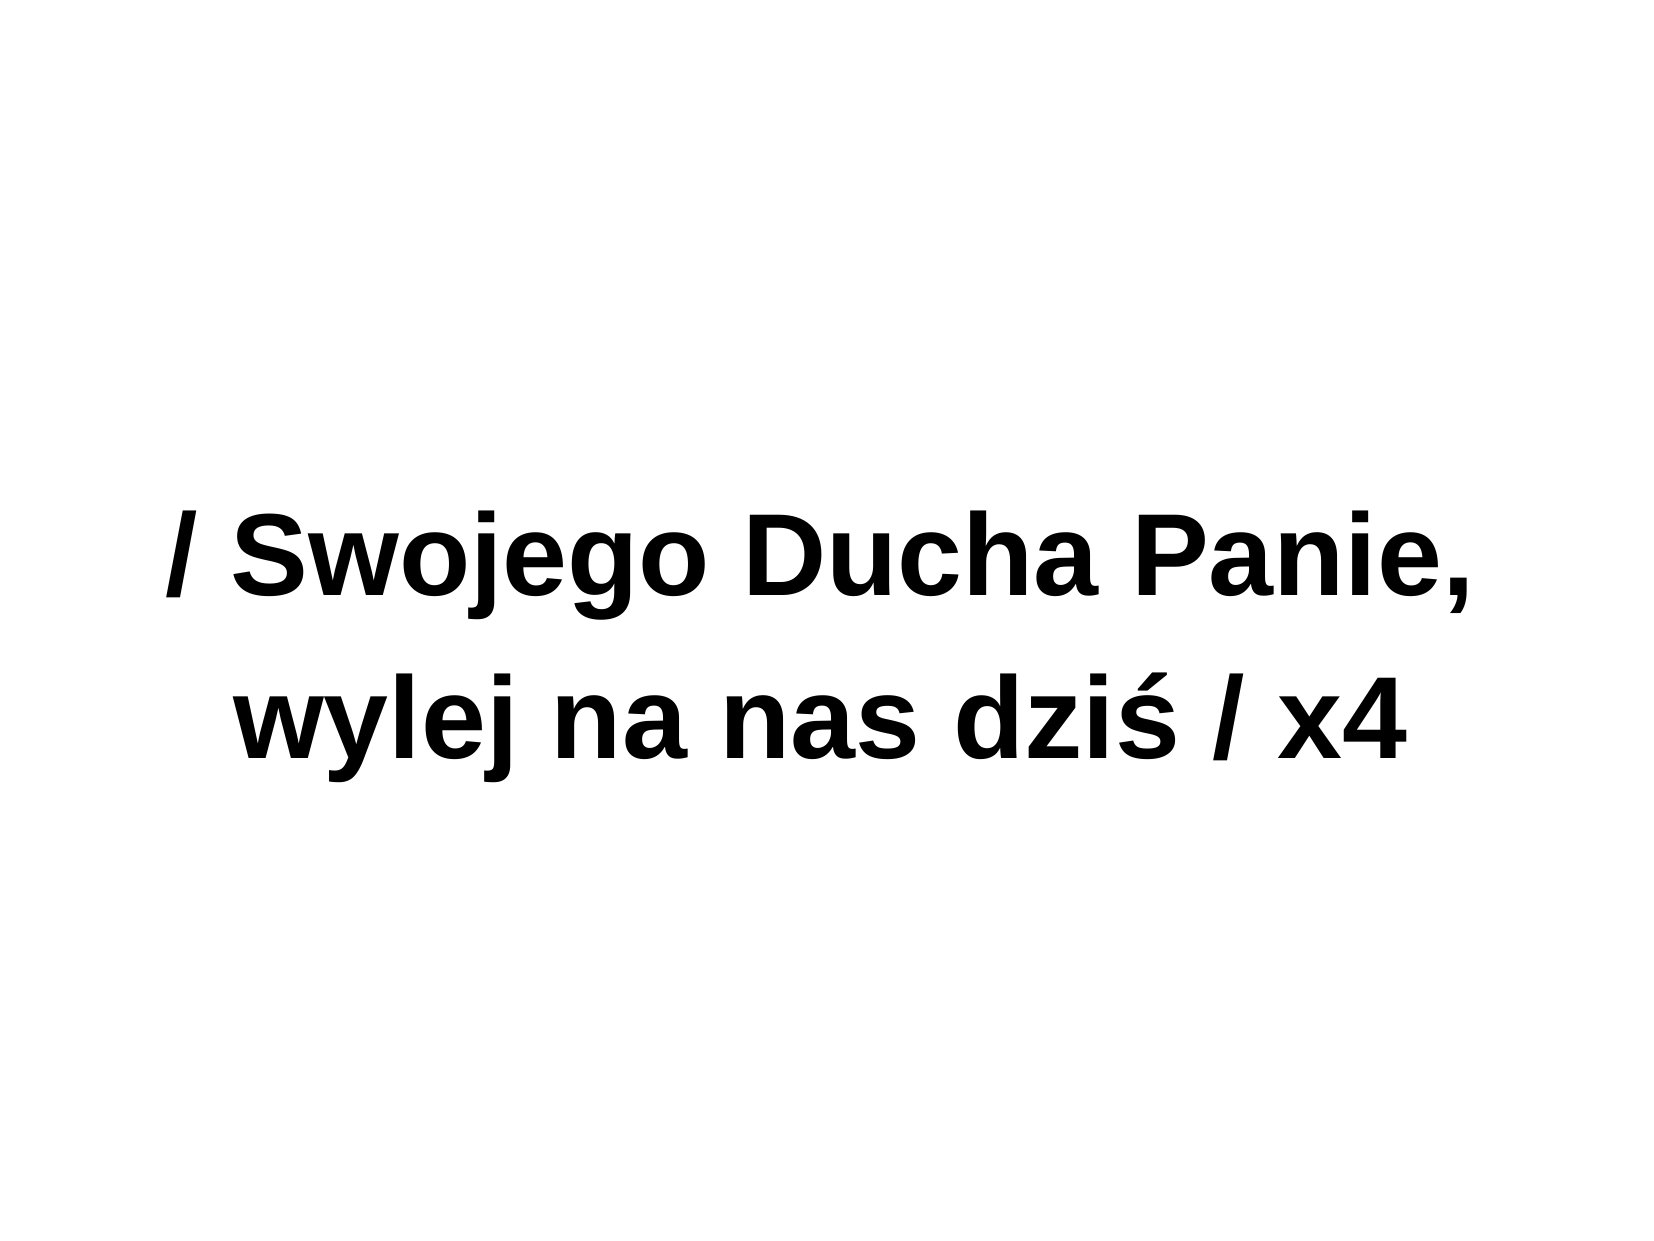

# / Swojego Ducha Panie,
wylej na nas dziś / x4